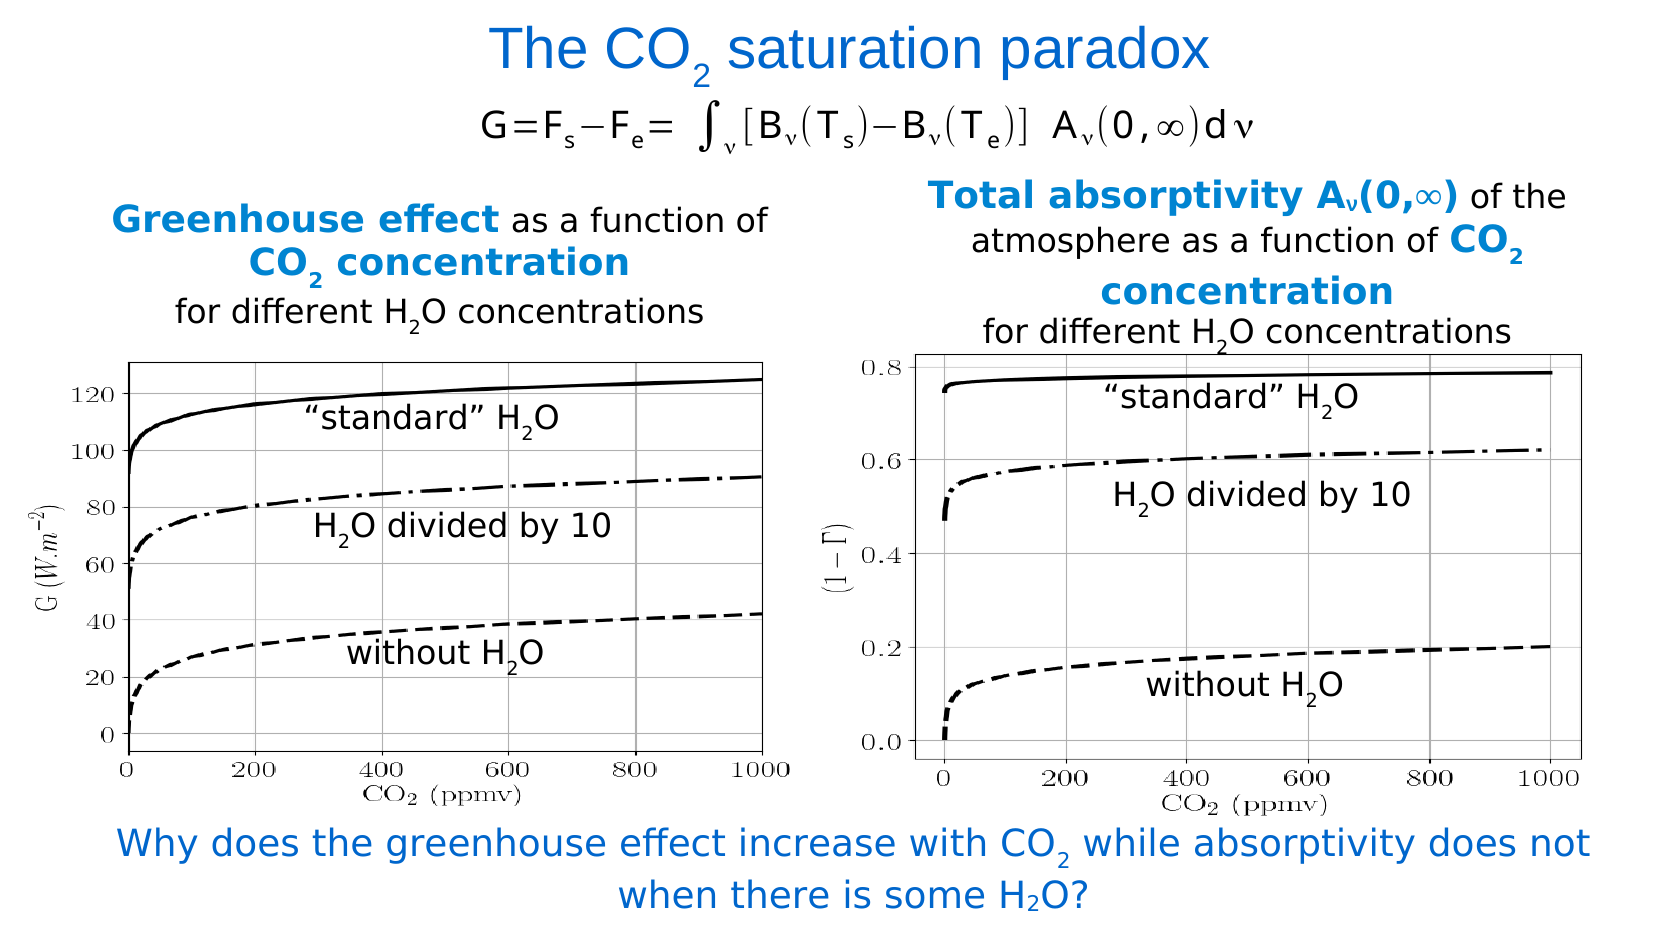

The CO2 saturation paradox
Total absorptivity Aν(0,∞) of the atmosphere as a function of CO2 concentration
for different H2O concentrations
“standard” H2O
H2O divided by 10
without H2O
Greenhouse effect as a function of CO2 concentration
for different H2O concentrations
“standard” H2O
H2O divided by 10
without H2O
Why does the greenhouse effect increase with CO2 while absorptivity does not when there is some H2O?